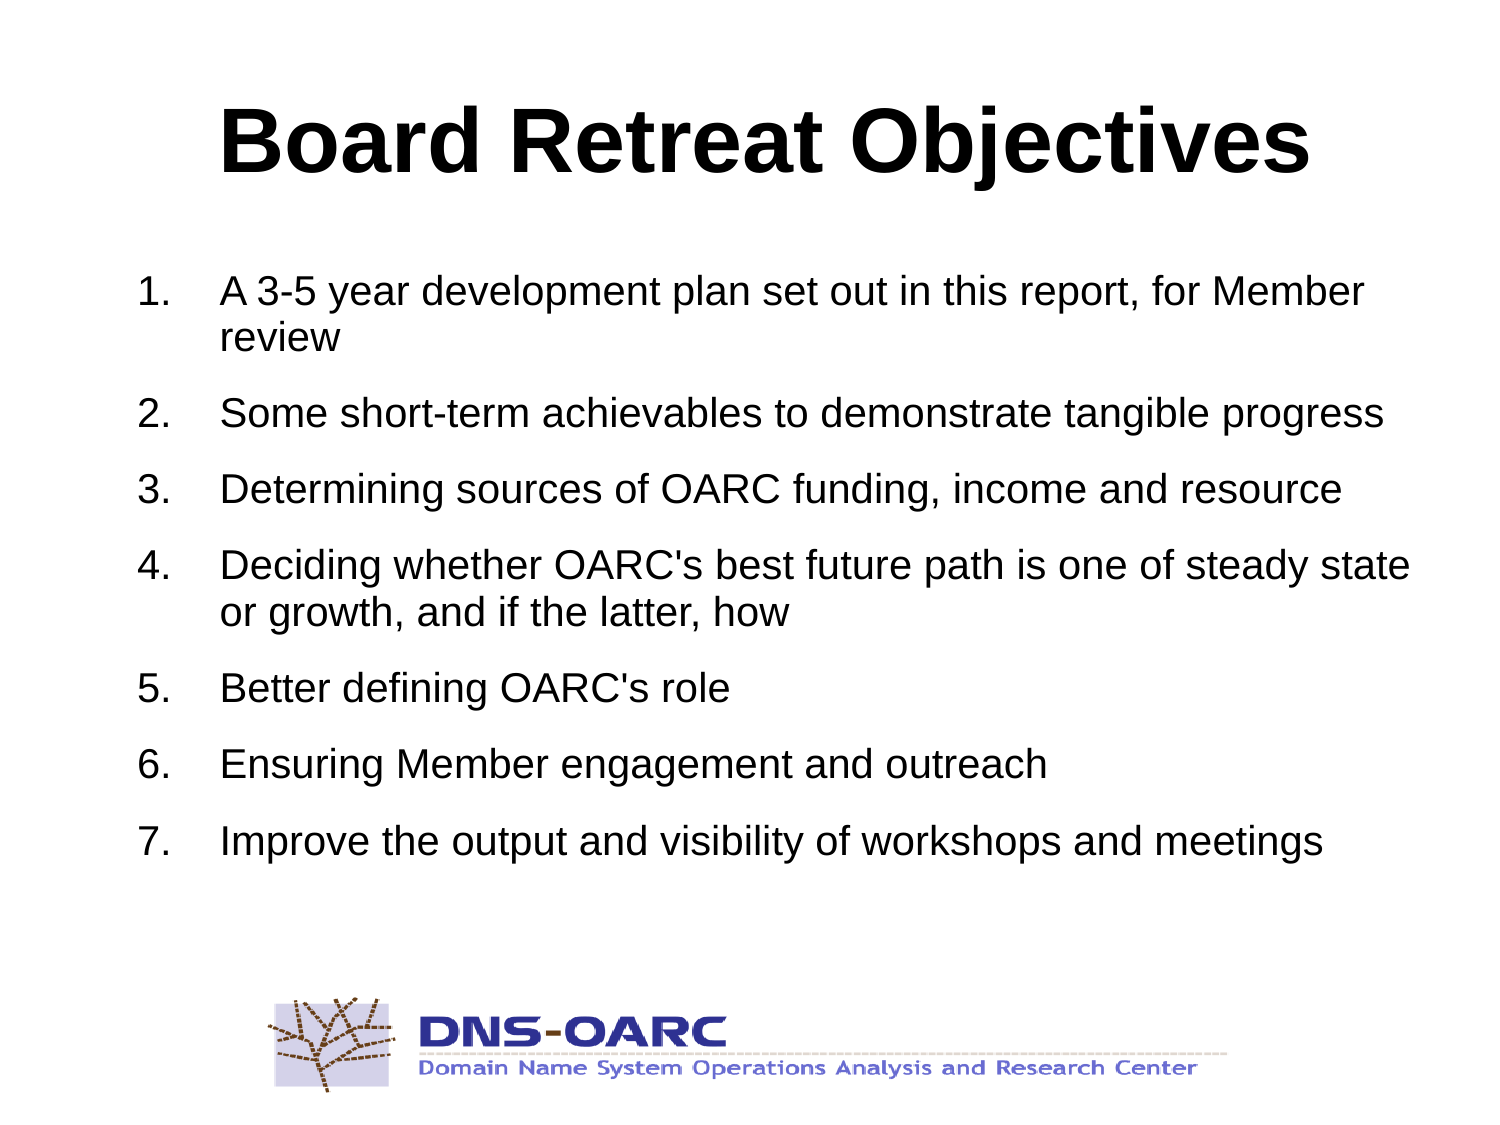

# Board Retreat Objectives
A 3-5 year development plan set out in this report, for Member review
Some short-term achievables to demonstrate tangible progress
Determining sources of OARC funding, income and resource
Deciding whether OARC's best future path is one of steady state or growth, and if the latter, how
Better defining OARC's role
Ensuring Member engagement and outreach
Improve the output and visibility of workshops and meetings